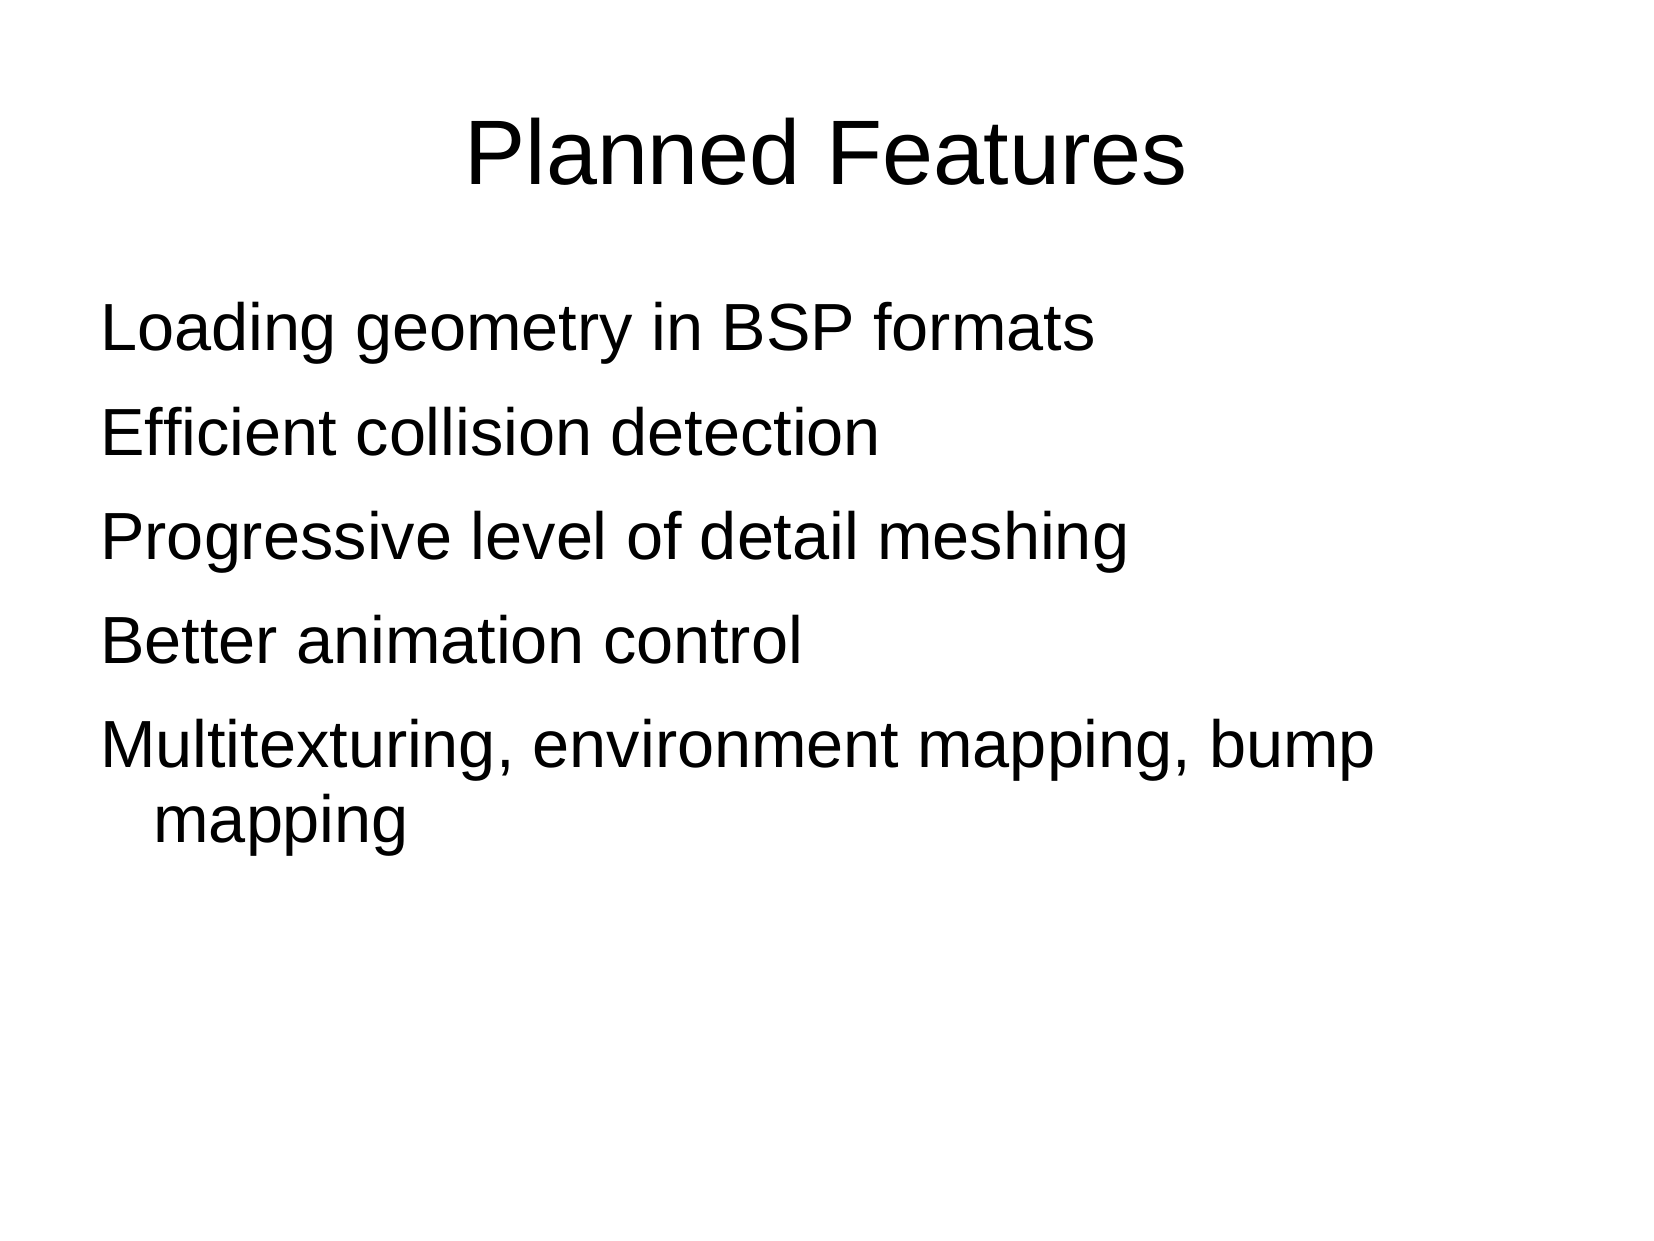

# Planned Features
Loading geometry in BSP formats
Efficient collision detection
Progressive level of detail meshing
Better animation control
Multitexturing, environment mapping, bump mapping